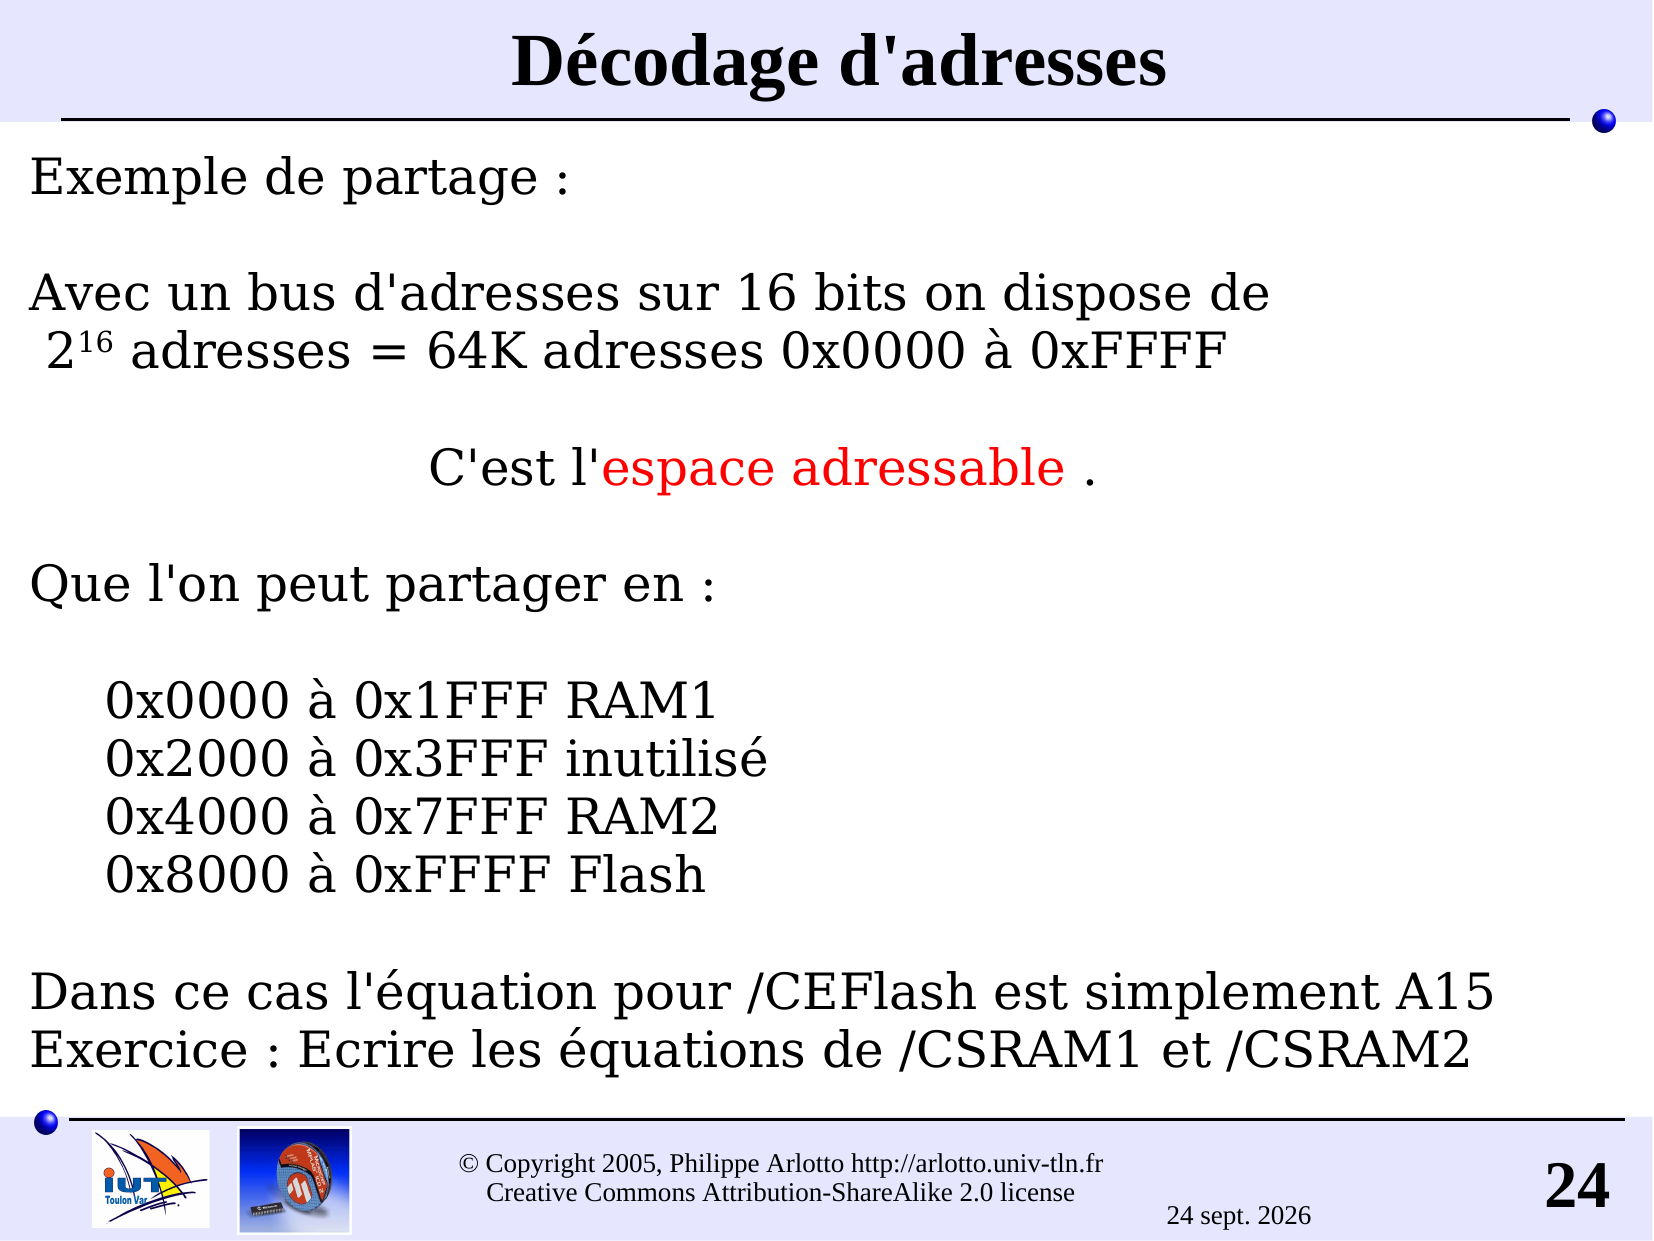

# Décodage d'adresses
Exemple de partage :
Avec un bus d'adresses sur 16 bits on dispose de
 216 adresses = 64K adresses 0x0000 à 0xFFFF
C'est l'espace adressable .
Que l'on peut partager en :
	0x0000 à 0x1FFF RAM1
	0x2000 à 0x3FFF inutilisé
	0x4000 à 0x7FFF RAM2
	0x8000 à 0xFFFF Flash
Dans ce cas l'équation pour /CEFlash est simplement A15
Exercice : Ecrire les équations de /CSRAM1 et /CSRAM2